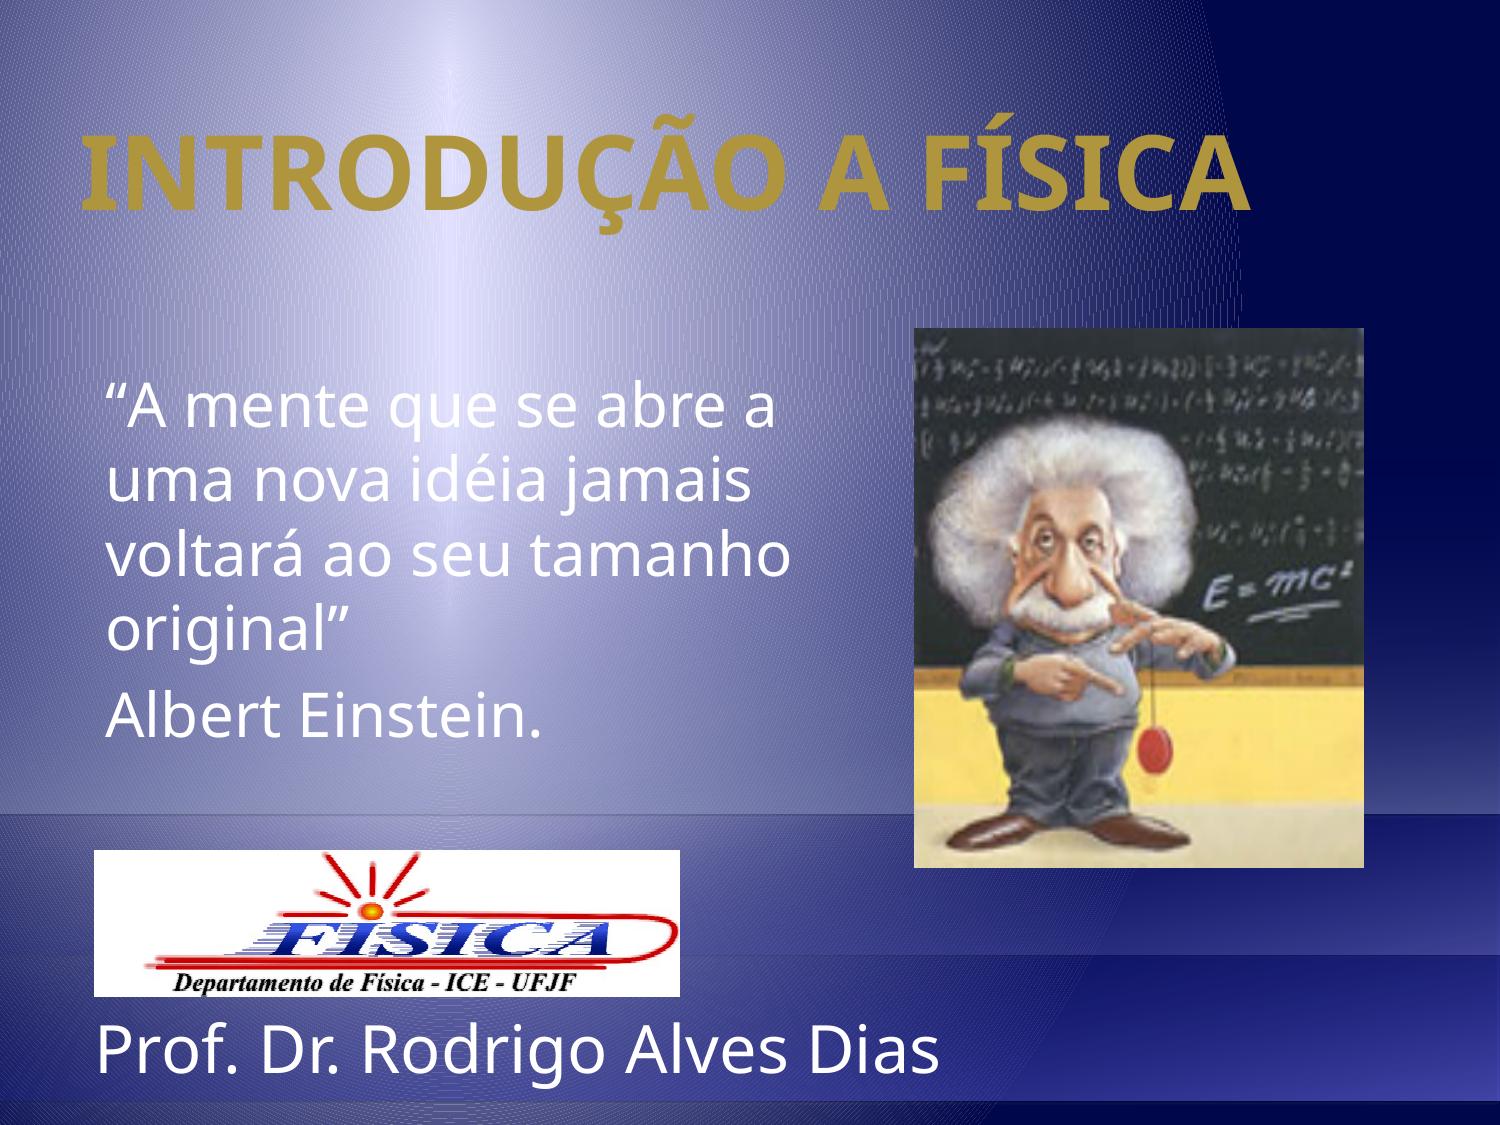

# Introdução a Física
“A mente que se abre a uma nova idéia jamais voltará ao seu tamanho original”
Albert Einstein.
Prof. Dr. Rodrigo Alves Dias